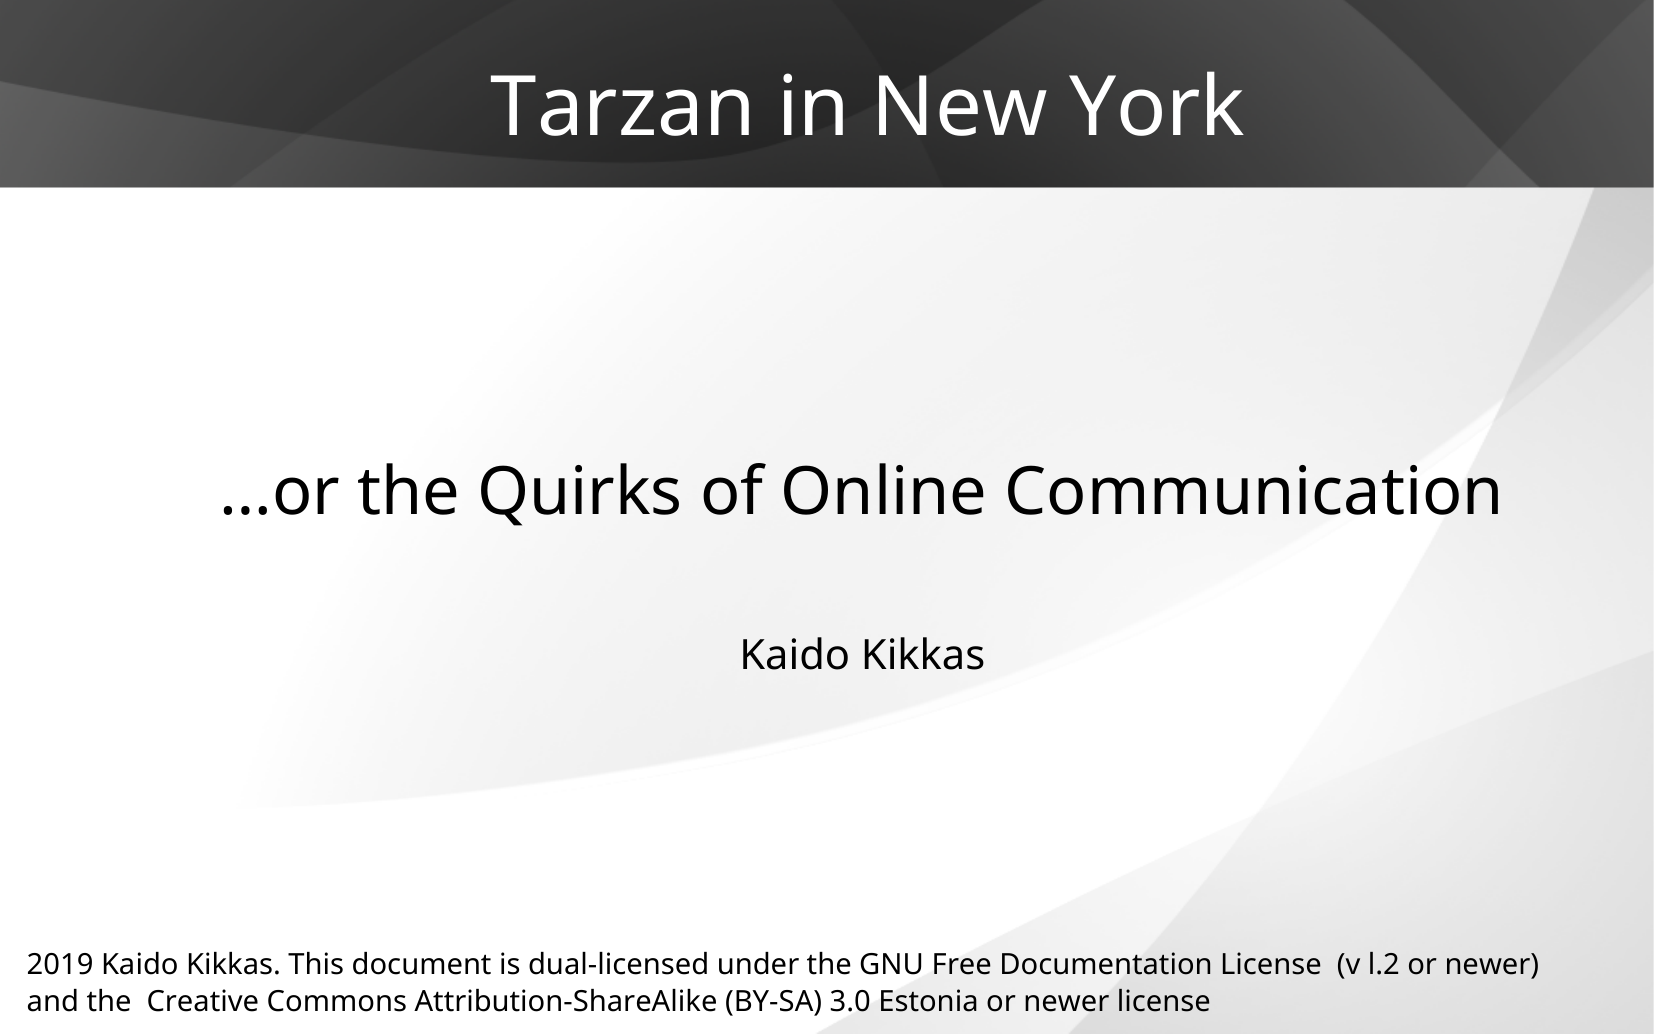

# Tarzan in New York
…or the Quirks of Online Communication
Kaido Kikkas
2019 Kaido Kikkas. This document is dual-licensed under the GNU Free Documentation License (v l.2 or newer) and the Creative Commons Attribution-ShareAlike (BY-SA) 3.0 Estonia or newer license